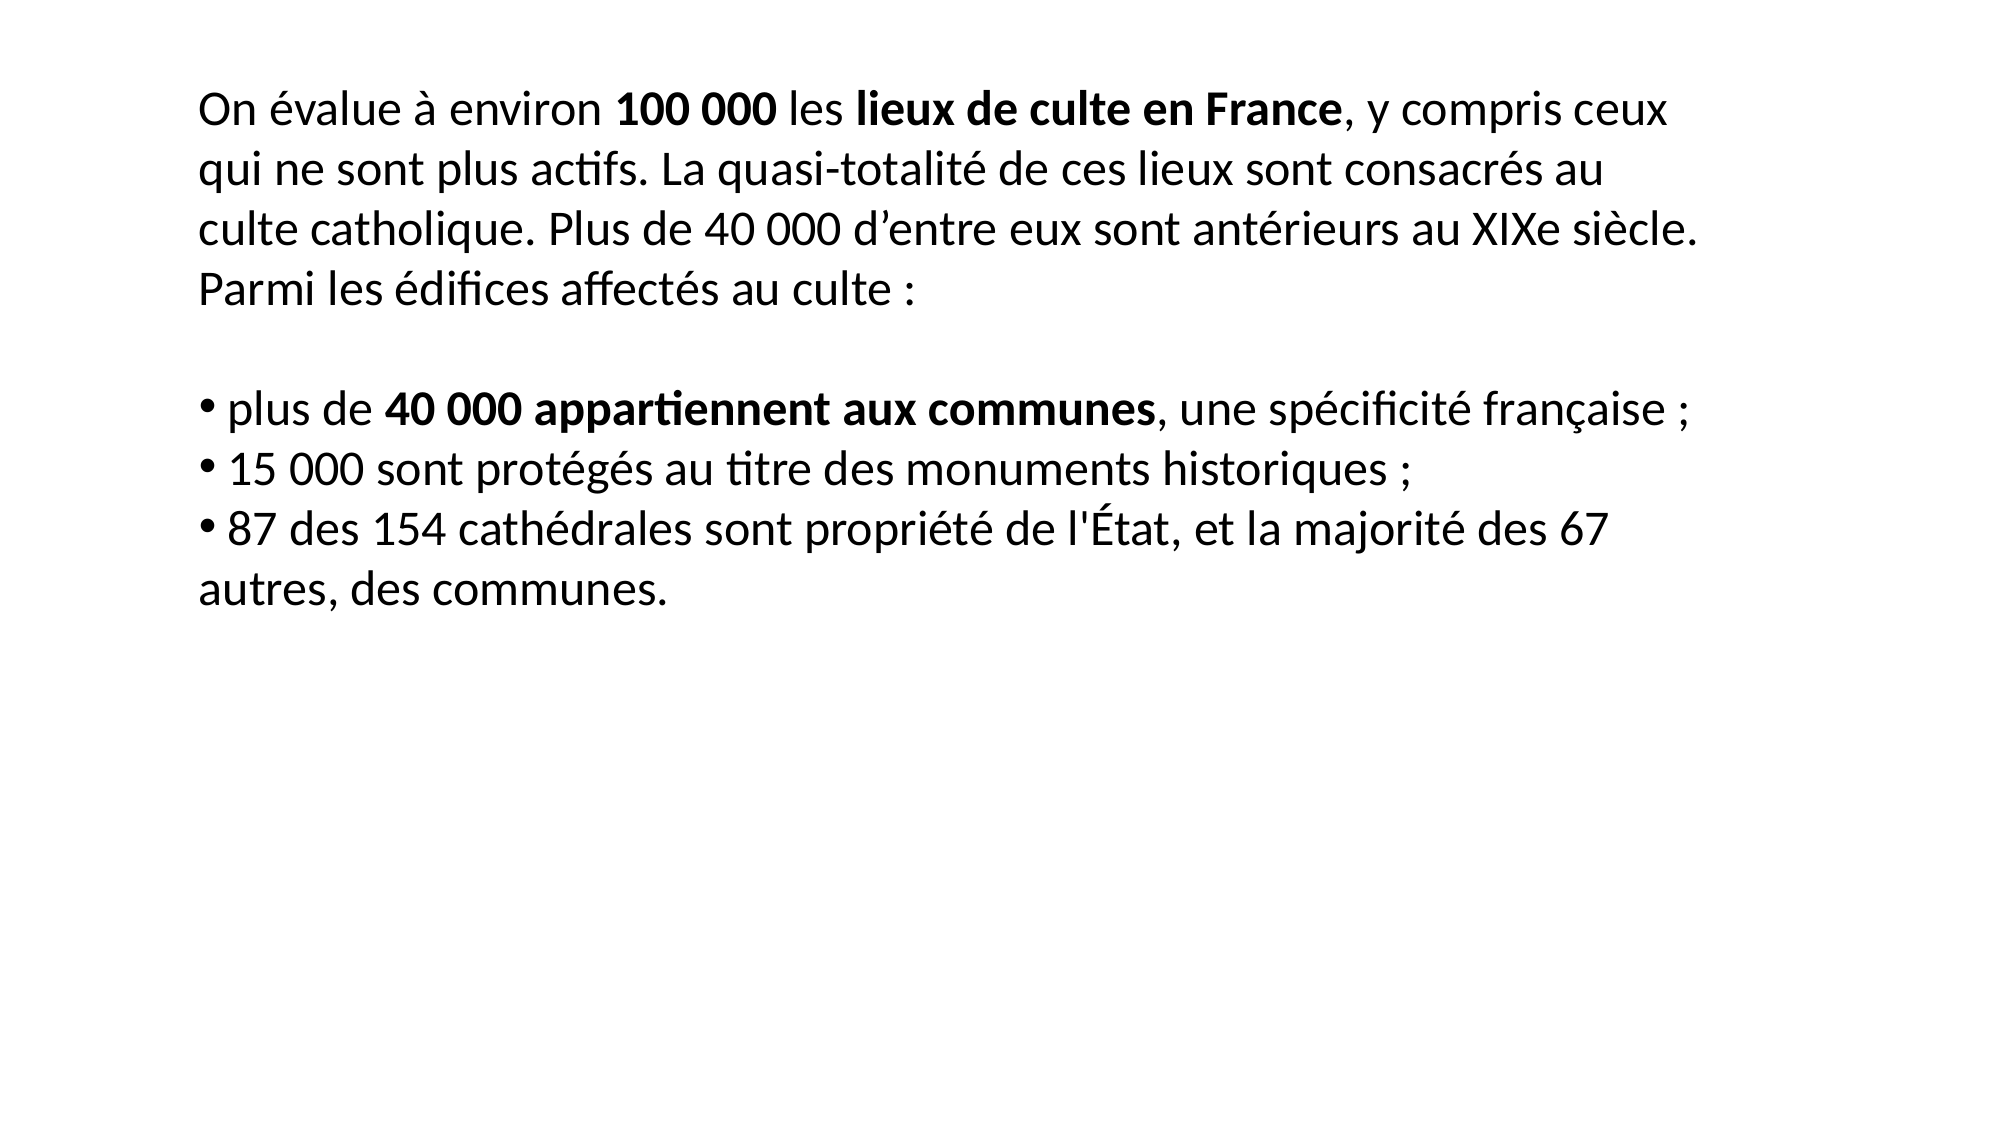

On évalue à environ 100 000 les lieux de culte en France, y compris ceux qui ne sont plus actifs. La quasi-totalité de ces lieux sont consacrés au culte catholique. Plus de 40 000 d’entre eux sont antérieurs au XIXe siècle.
Parmi les édifices affectés au culte :
 plus de 40 000 appartiennent aux communes, une spécificité française ;
 15 000 sont protégés au titre des monuments historiques ;
 87 des 154 cathédrales sont propriété de l'État, et la majorité des 67 autres, des communes.